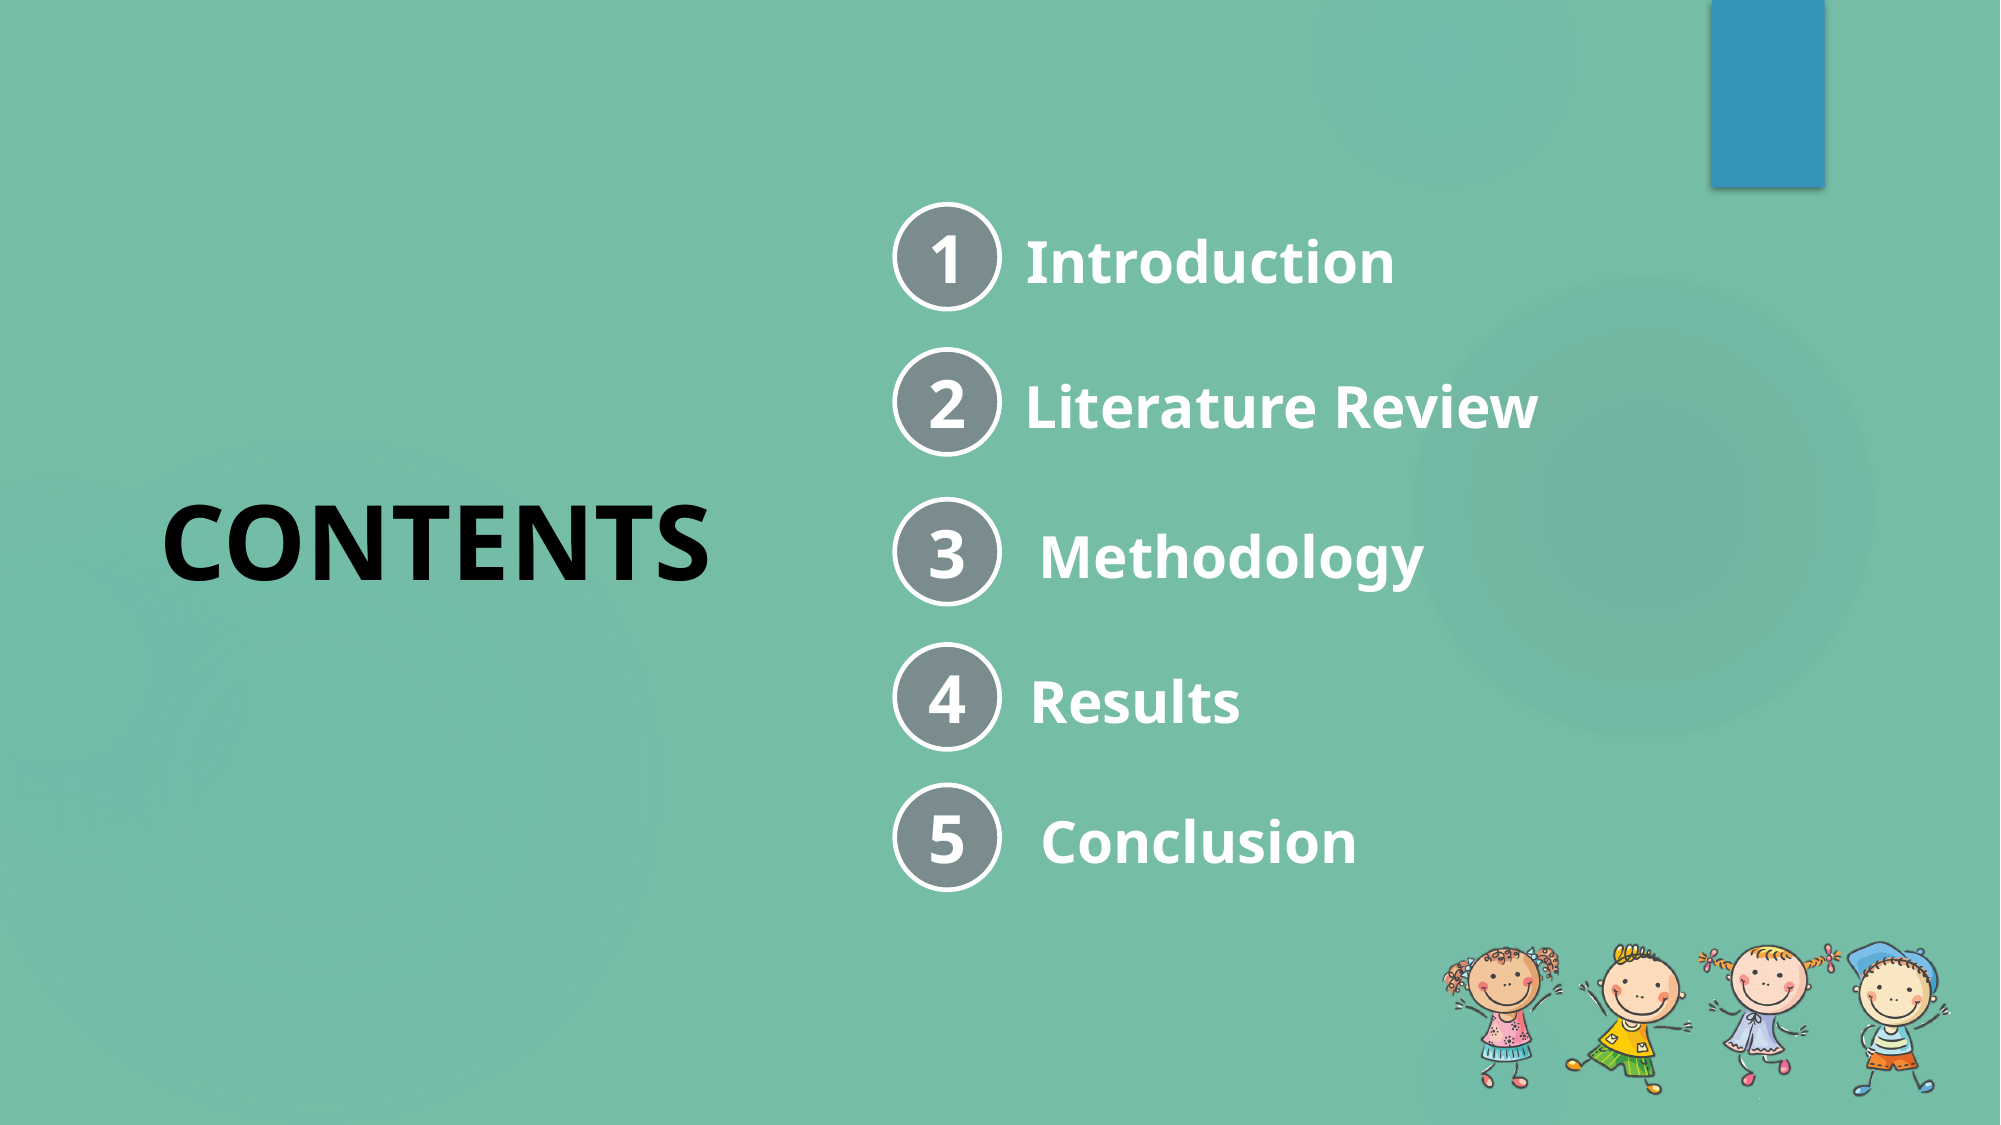

1
Introduction
2
Literature Review
CONTENTS
3
Methodology
4
Results
5
Conclusion